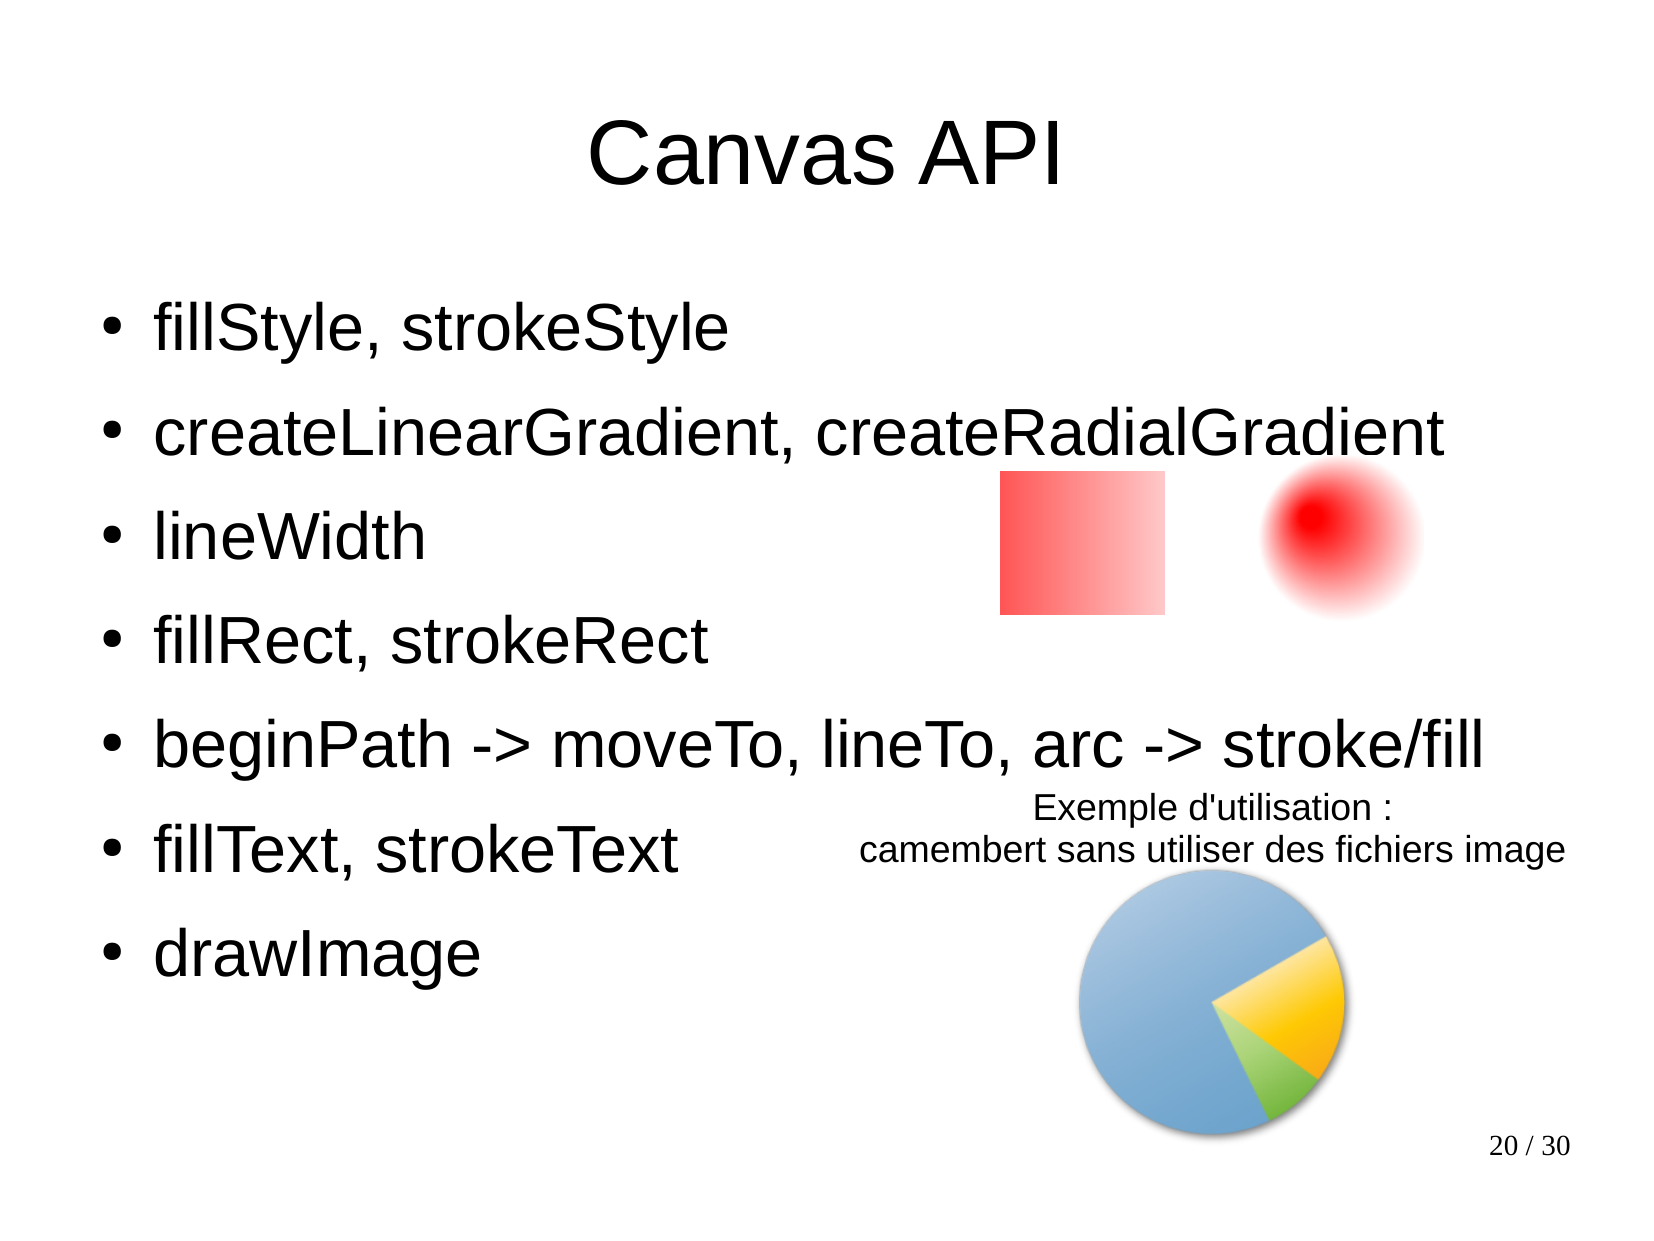

# Canvas API
fillStyle, strokeStyle
createLinearGradient, createRadialGradient
lineWidth
fillRect, strokeRect
beginPath -> moveTo, lineTo, arc -> stroke/fill
fillText, strokeText
drawImage
Exemple d'utilisation :
camembert sans utiliser des fichiers image
20